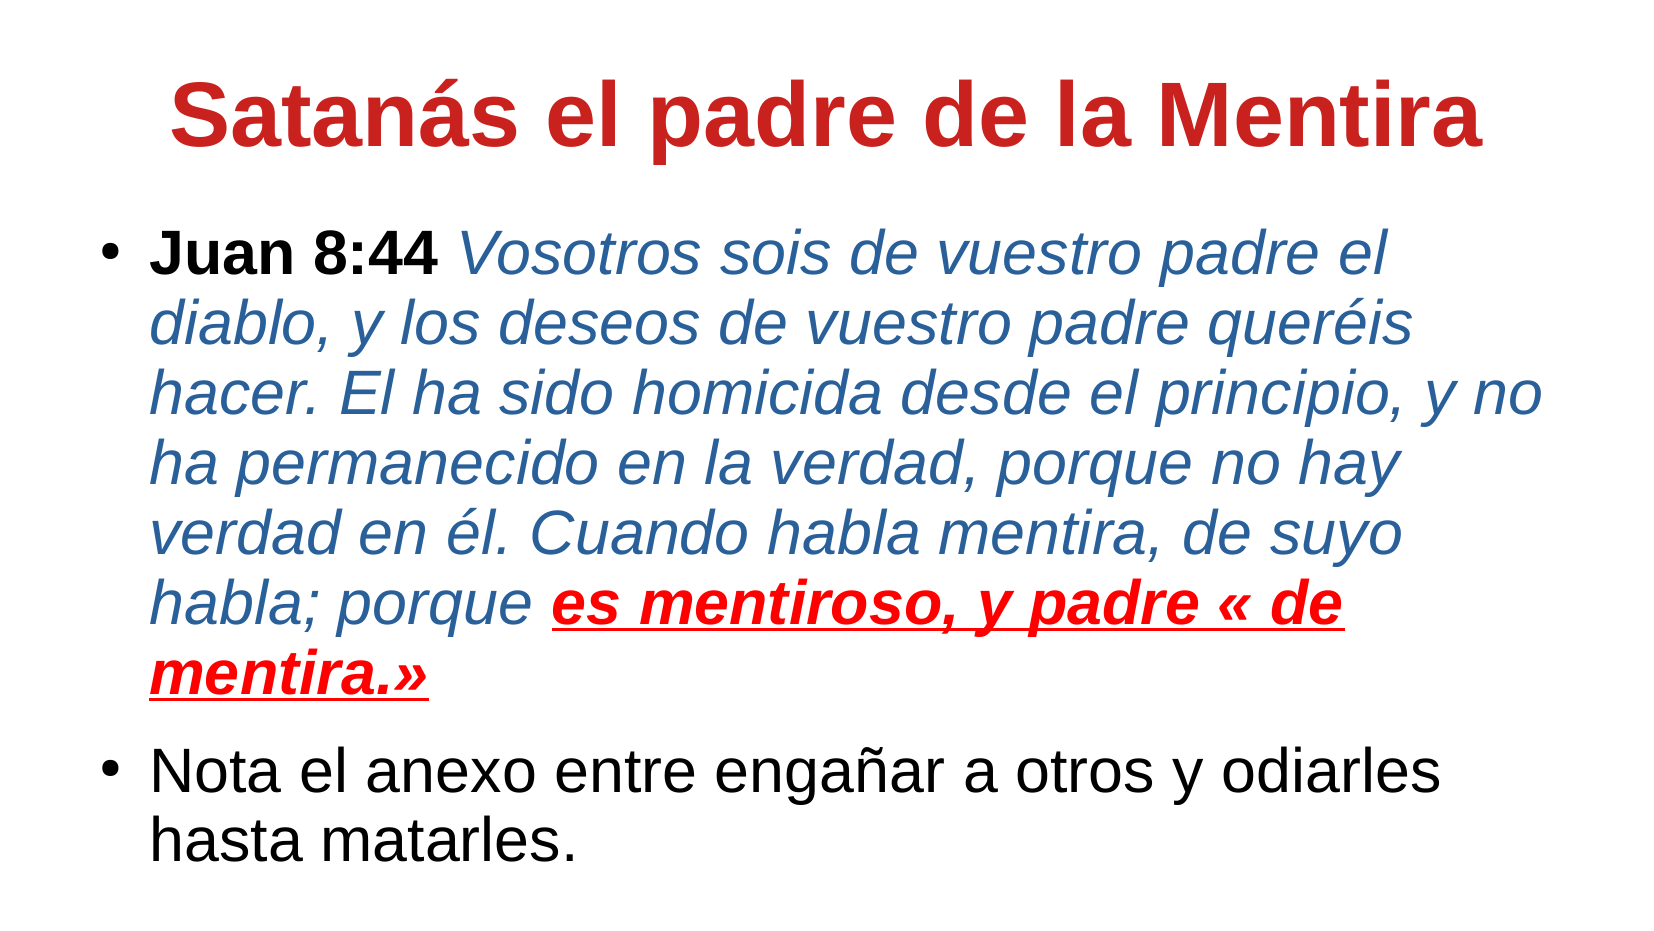

# Satanás el padre de la Mentira
Juan 8:44 Vosotros sois de vuestro padre el diablo, y los deseos de vuestro padre queréis hacer. El ha sido homicida desde el principio, y no ha permanecido en la verdad, porque no hay verdad en él. Cuando habla mentira, de suyo habla; porque es mentiroso, y padre « de mentira.»
Nota el anexo entre engañar a otros y odiarles hasta matarles.